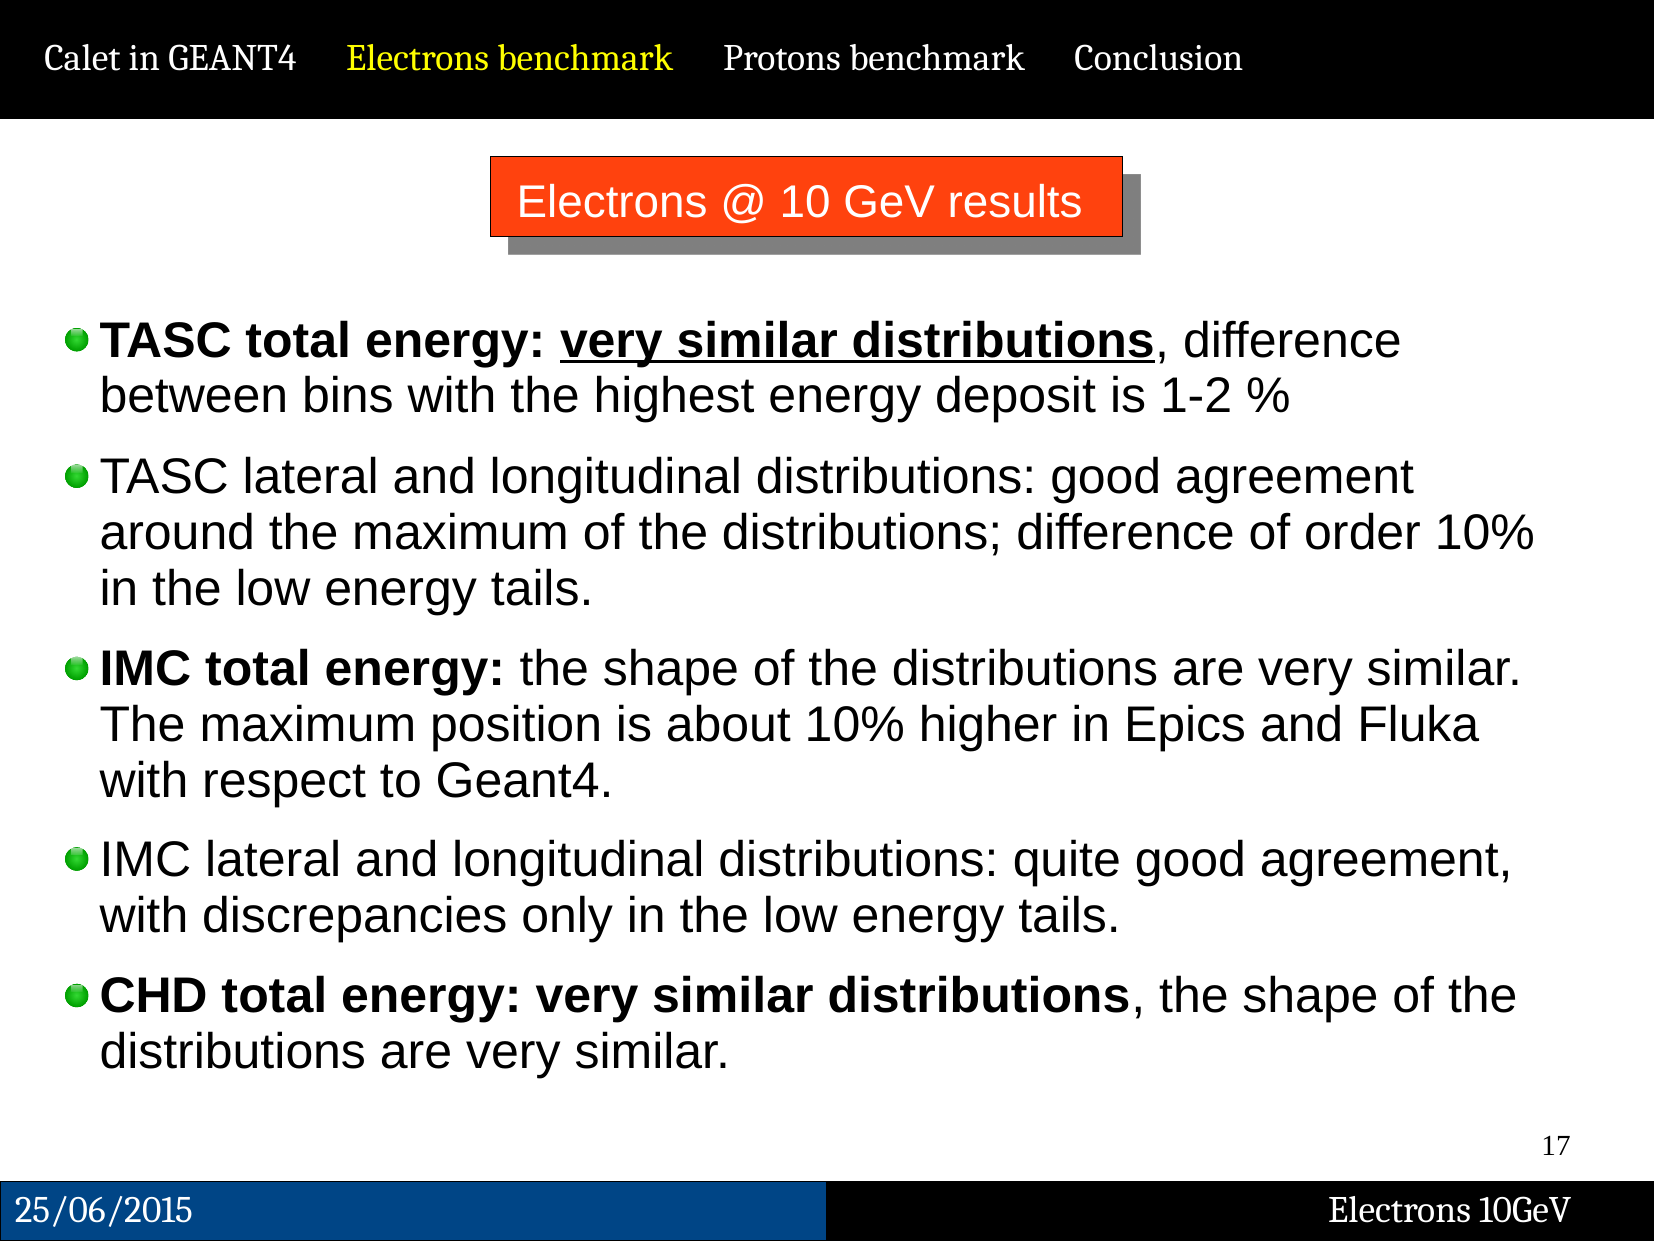

Calet in GEANT4 Electrons benchmark Protons benchmark Conclusion
Electrons @ 10 GeV results
TASC total energy: very similar distributions, difference between bins with the highest energy deposit is 1-2 %
TASC lateral and longitudinal distributions: good agreement around the maximum of the distributions; difference of order 10% in the low energy tails.
IMC total energy: the shape of the distributions are very similar. The maximum position is about 10% higher in Epics and Fluka with respect to Geant4.
IMC lateral and longitudinal distributions: quite good agreement, with discrepancies only in the low energy tails.
CHD total energy: very similar distributions, the shape of the distributions are very similar.
17
25/06/2015
Electrons 10GeV